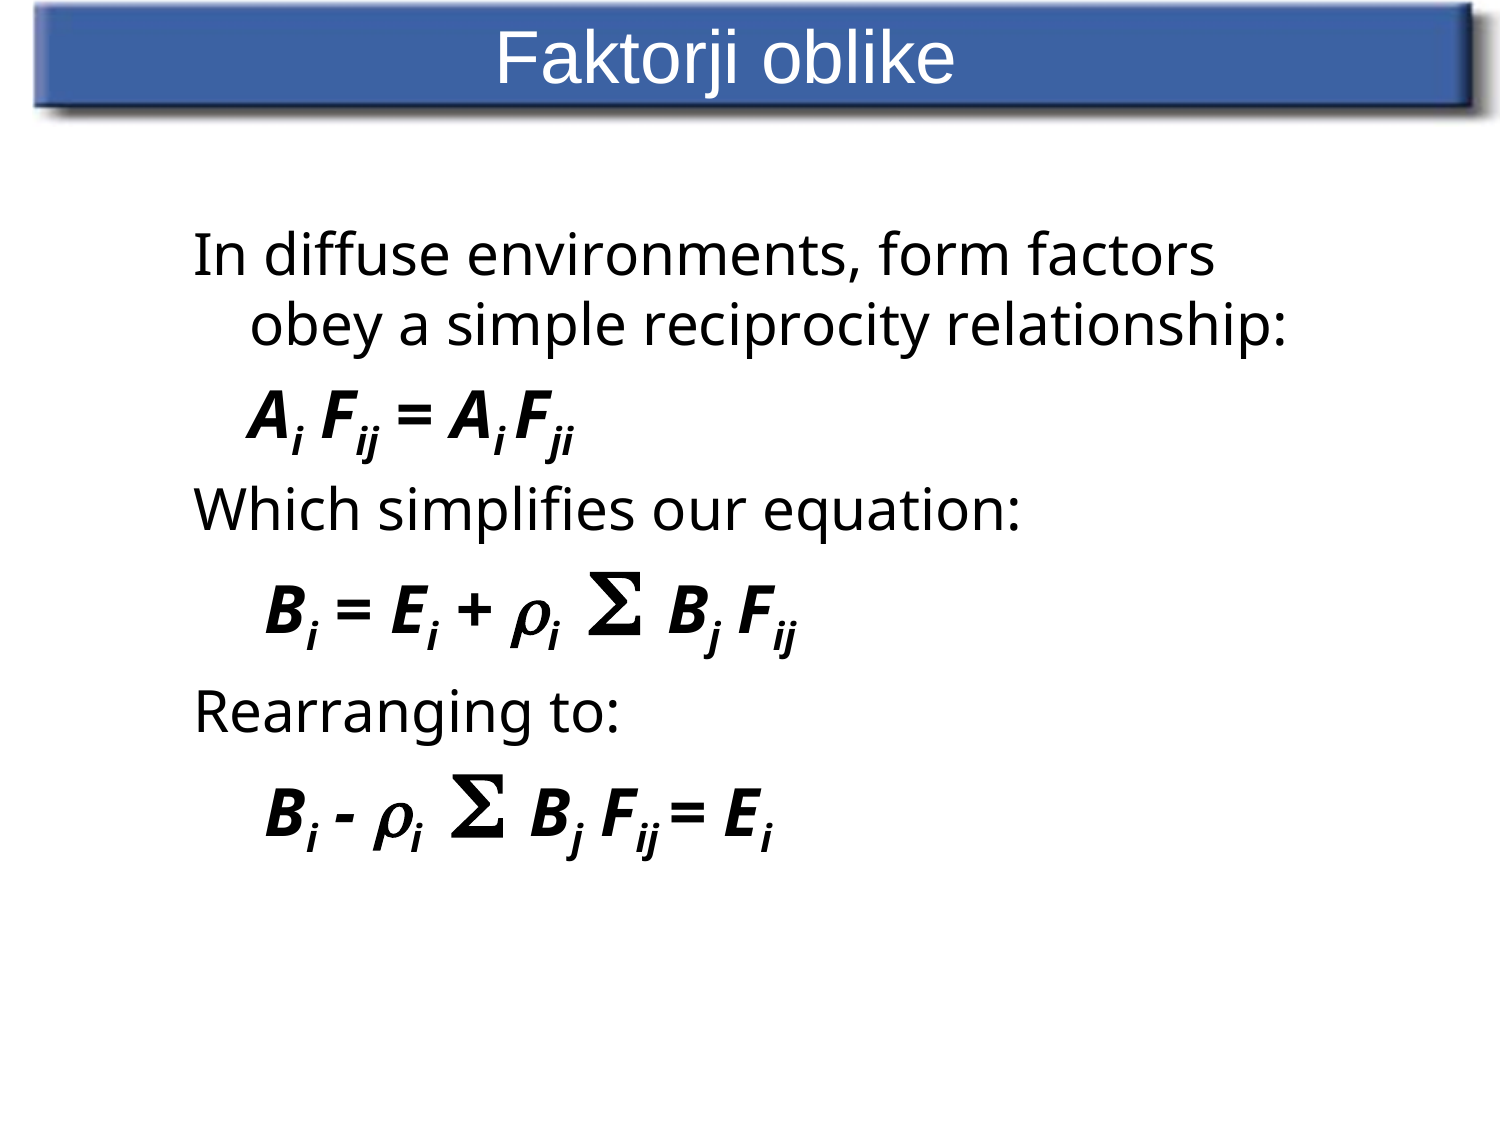

# Faktorji oblike
In diffuse environments, form factors obey a simple reciprocity relationship:
	Ai Fij = Ai Fji
Which simplifies our equation:
 Bi = Ei + i  Bj Fij
Rearranging to:
 Bi - i  Bj Fij = Ei